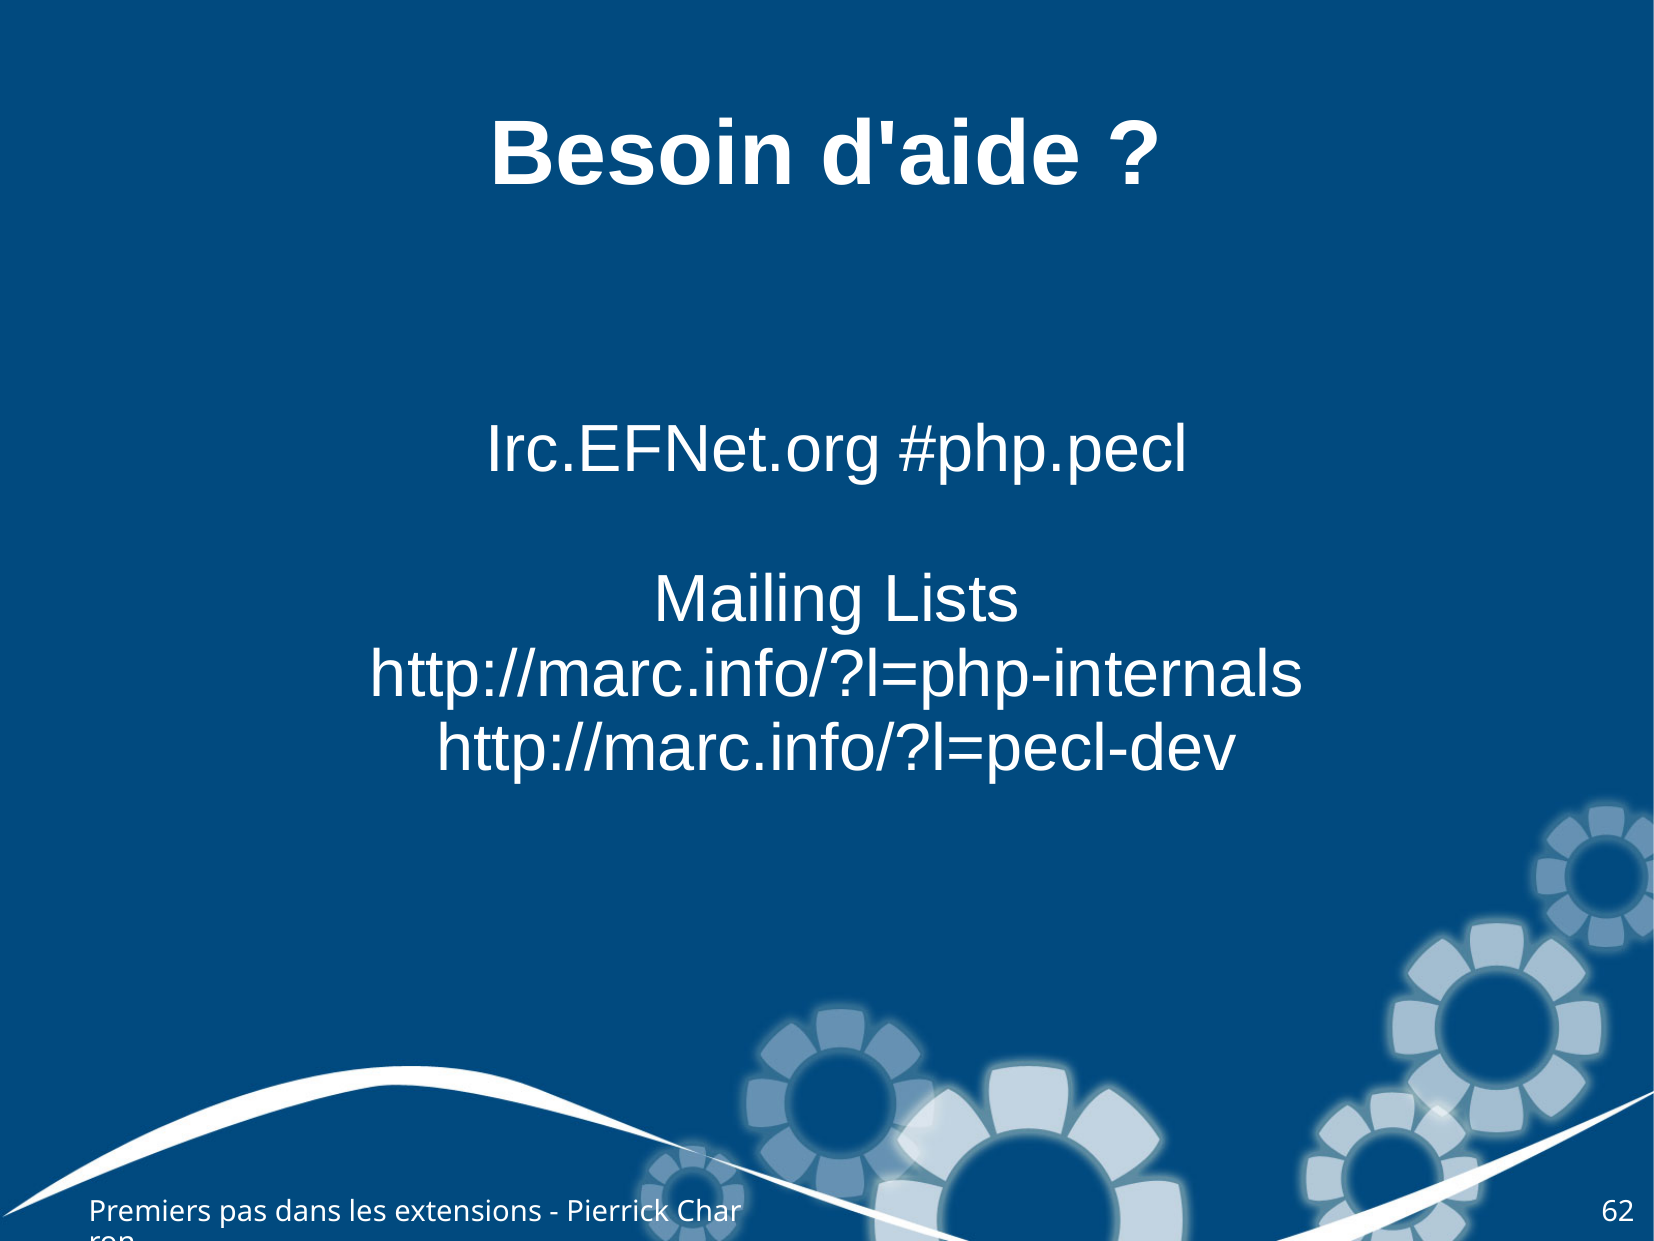

# Besoin d'aide ?
Irc.EFNet.org #php.pecl
Mailing Lists
http://marc.info/?l=php-internals
http://marc.info/?l=pecl-dev
Premiers pas dans les extensions - Pierrick Charron
62